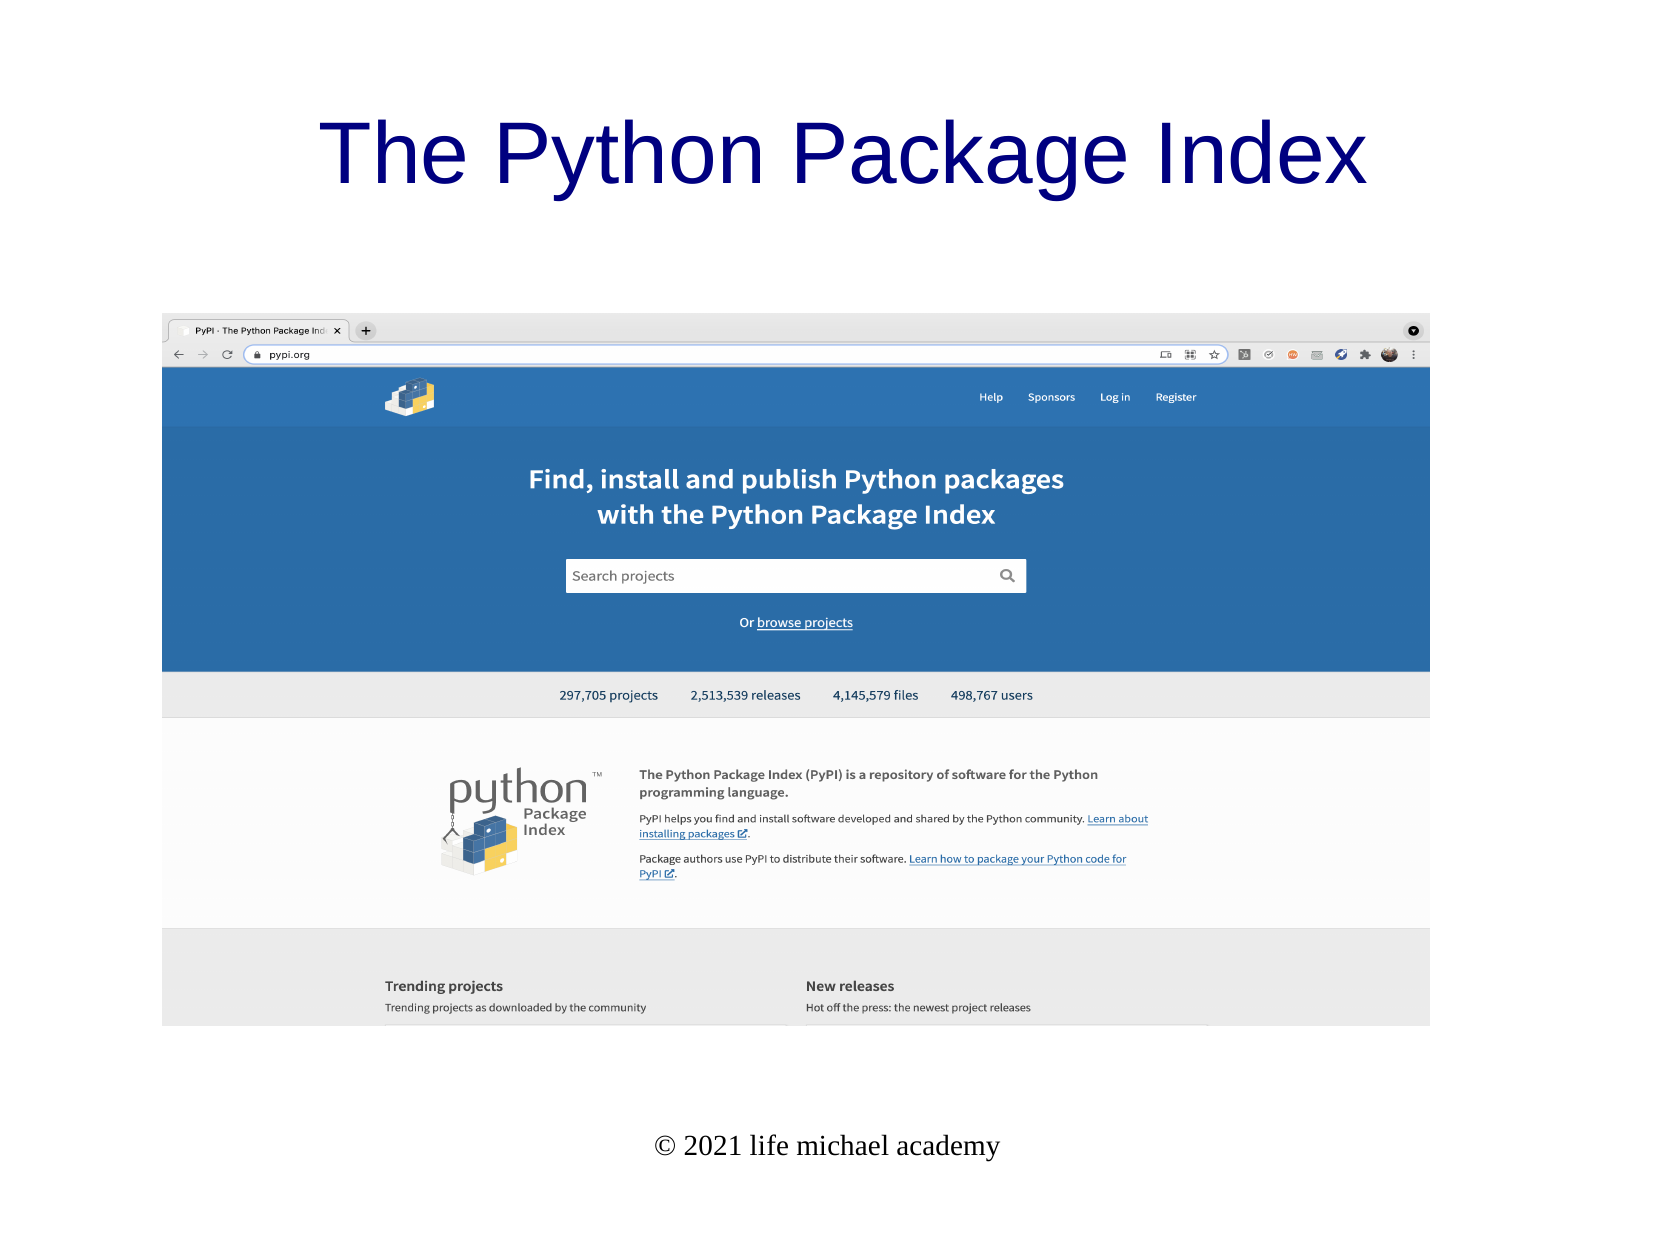

# The Python Package Index
© 2021 life michael academy